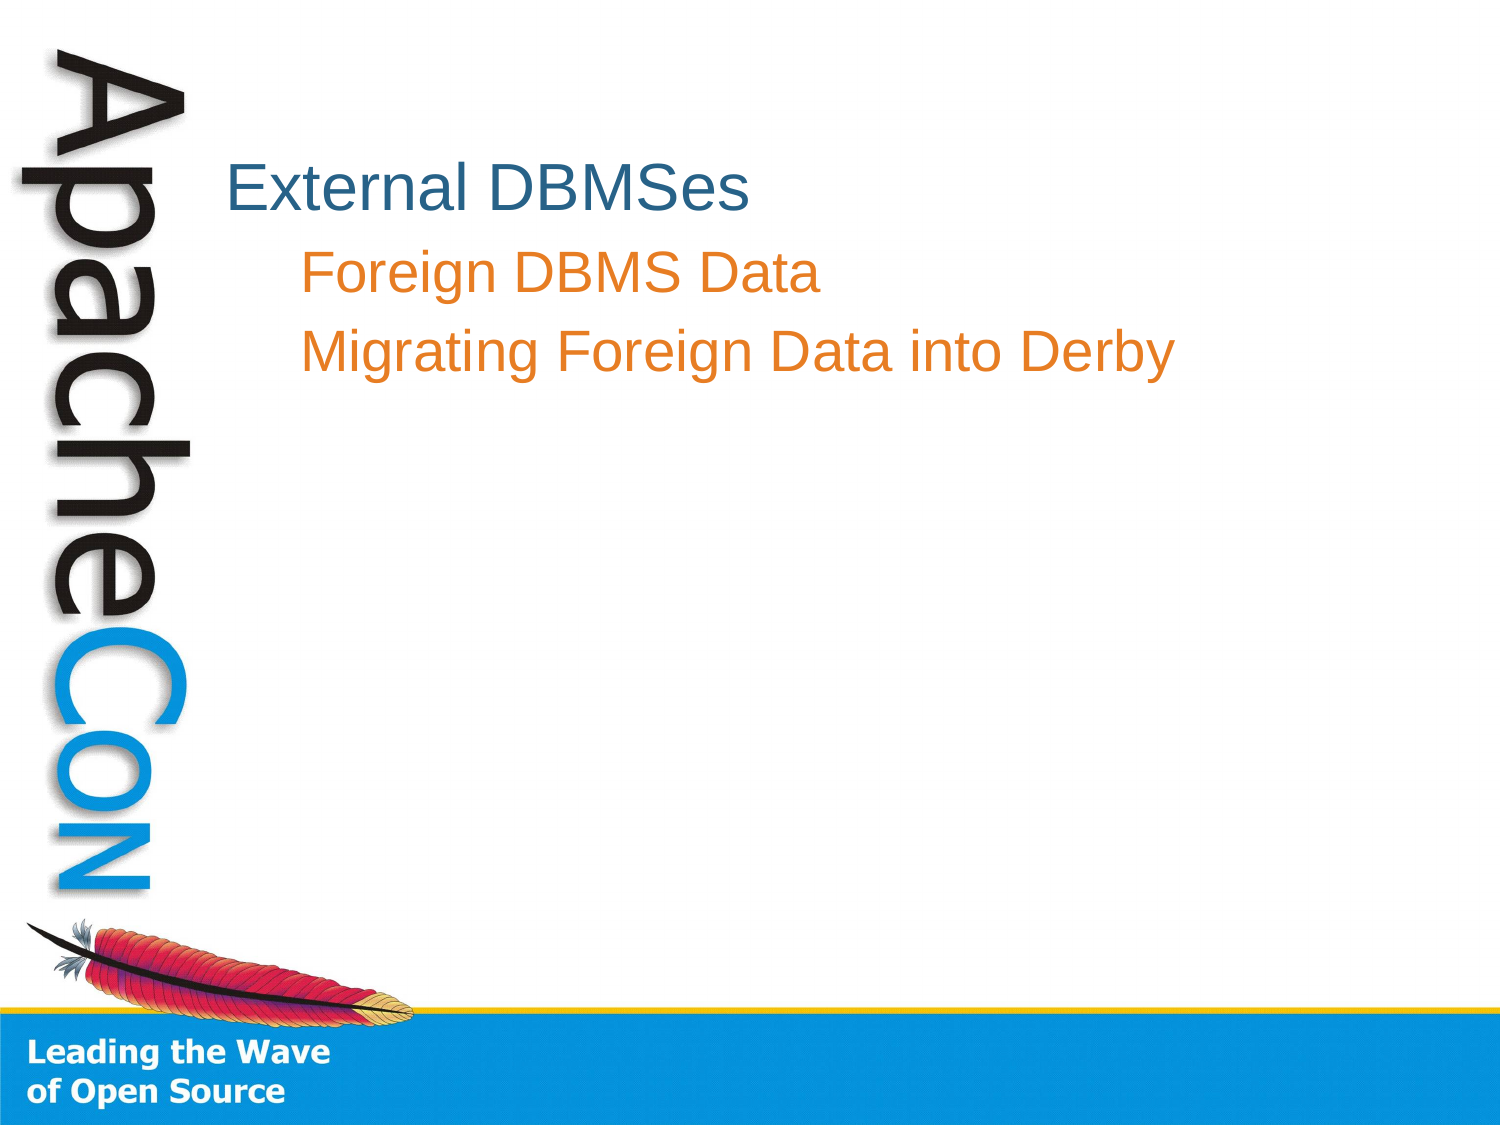

#
External DBMSes
Foreign DBMS Data
Migrating Foreign Data into Derby